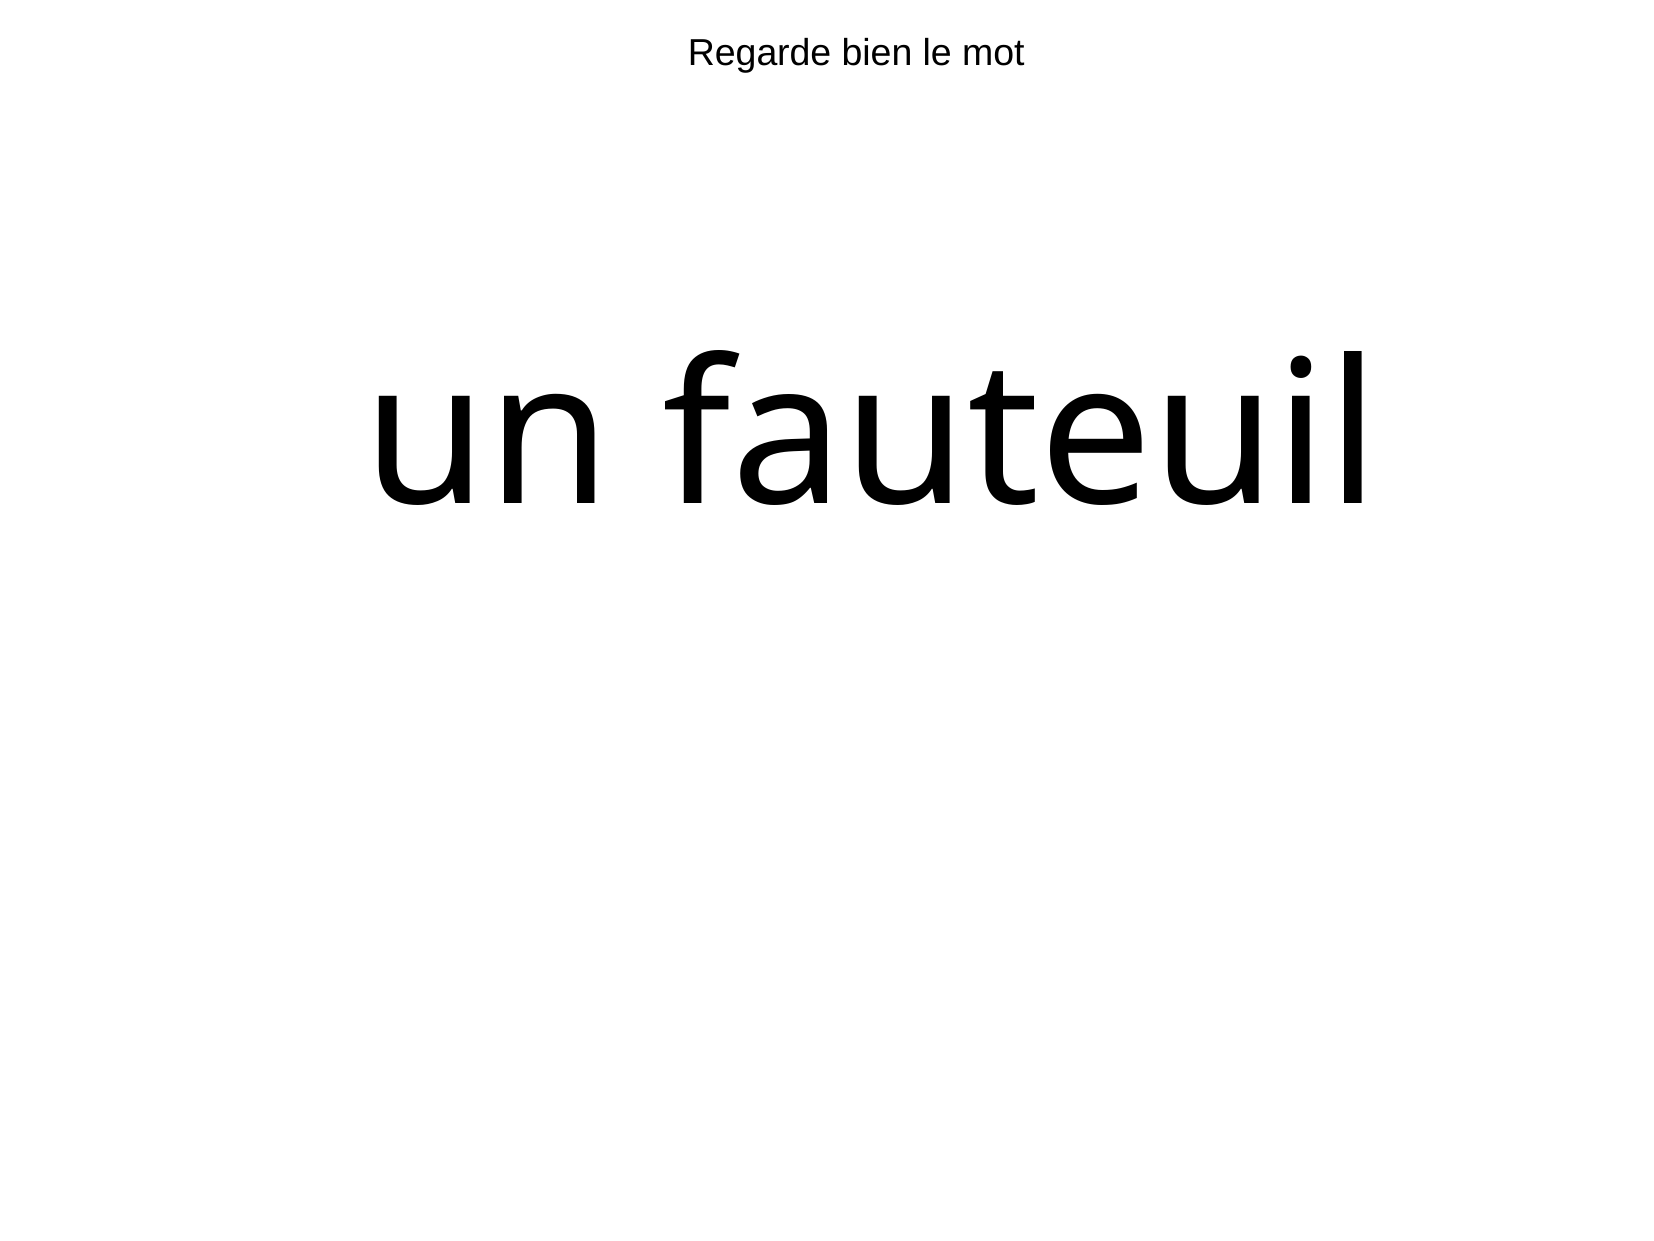

Regarde bien le mot
# un fauteuil